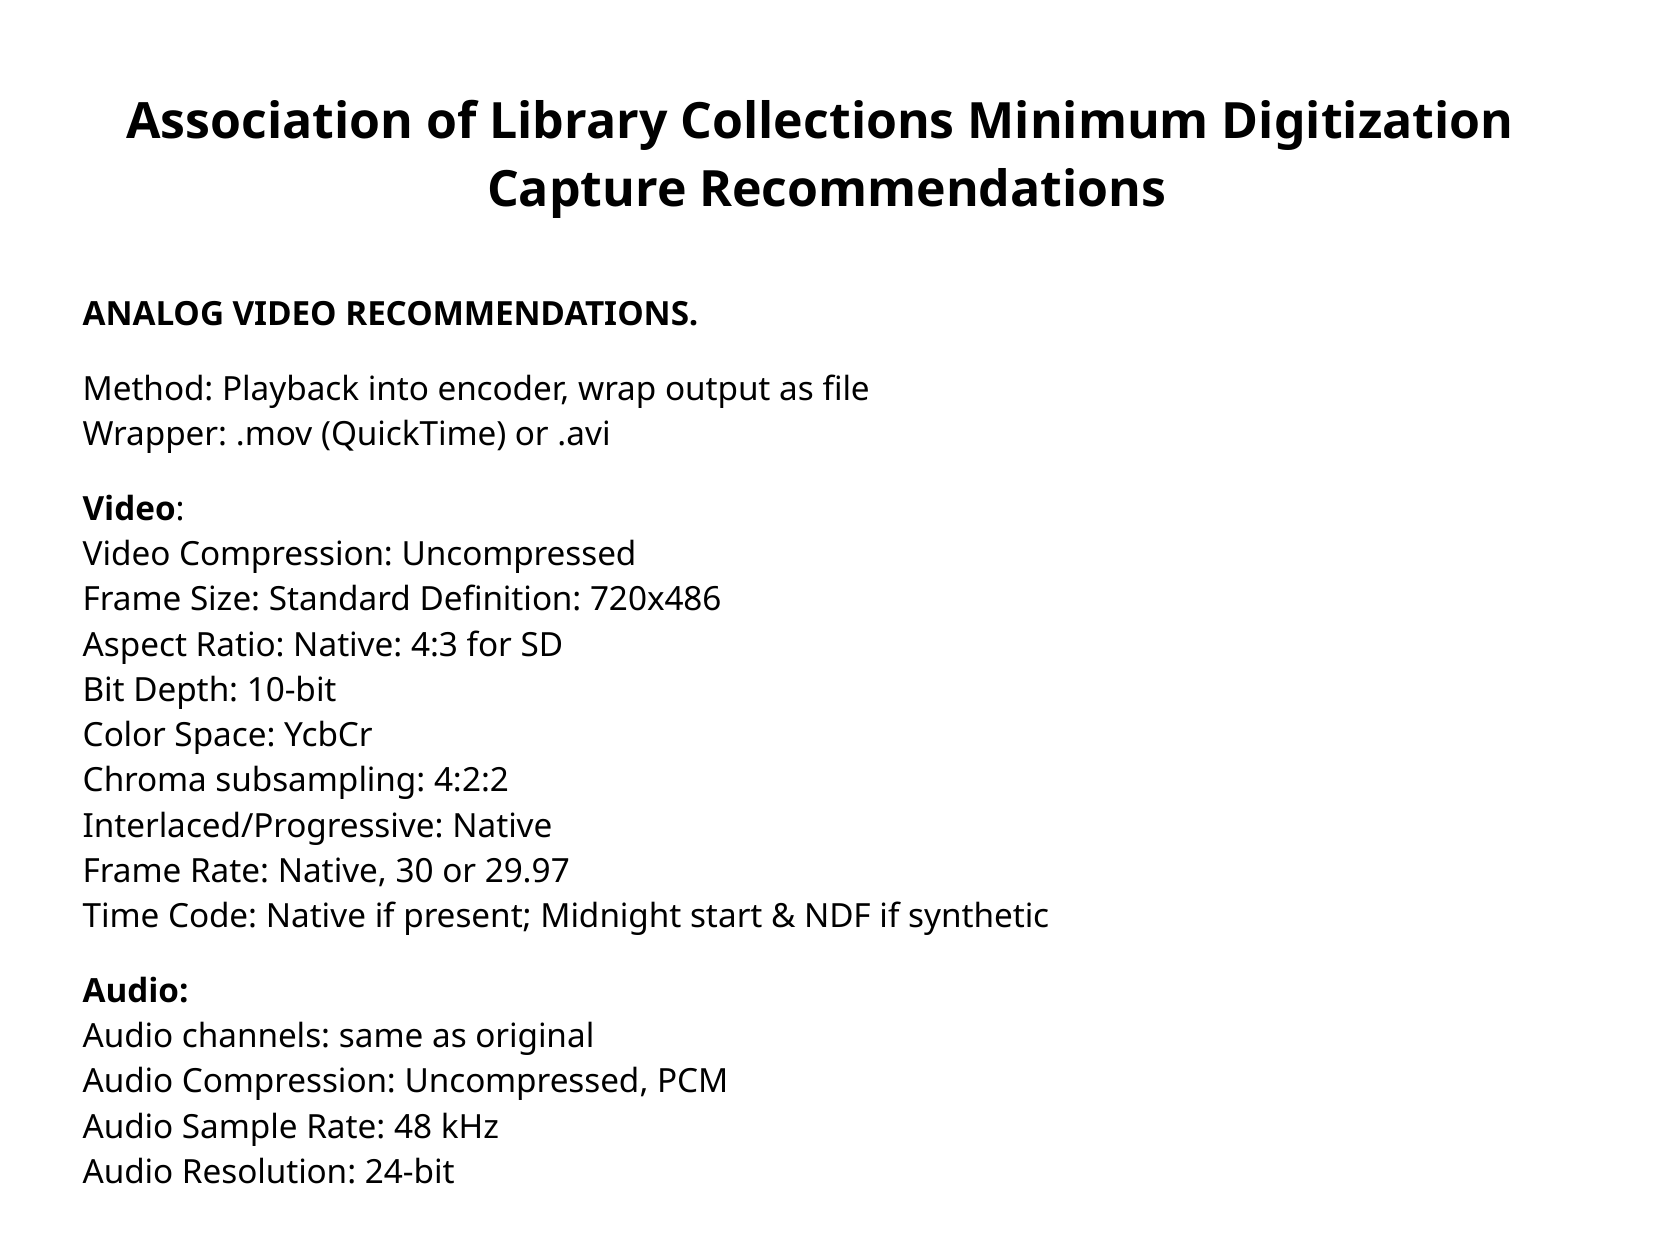

# Association of Library Collections Minimum Digitization Capture Recommendations
ANALOG VIDEO RECOMMENDATIONS.
Method: Playback into encoder, wrap output as file
Wrapper: .mov (QuickTime) or .avi
Video:
Video Compression: Uncompressed
Frame Size: Standard Definition: 720x486
Aspect Ratio: Native: 4:3 for SD
Bit Depth: 10-bit
Color Space: YcbCr
Chroma subsampling: 4:2:2
Interlaced/Progressive: Native
Frame Rate: Native, 30 or 29.97
Time Code: Native if present; Midnight start & NDF if synthetic
Audio:
Audio channels: same as original
Audio Compression: Uncompressed, PCM
Audio Sample Rate: 48 kHz
Audio Resolution: 24-bit